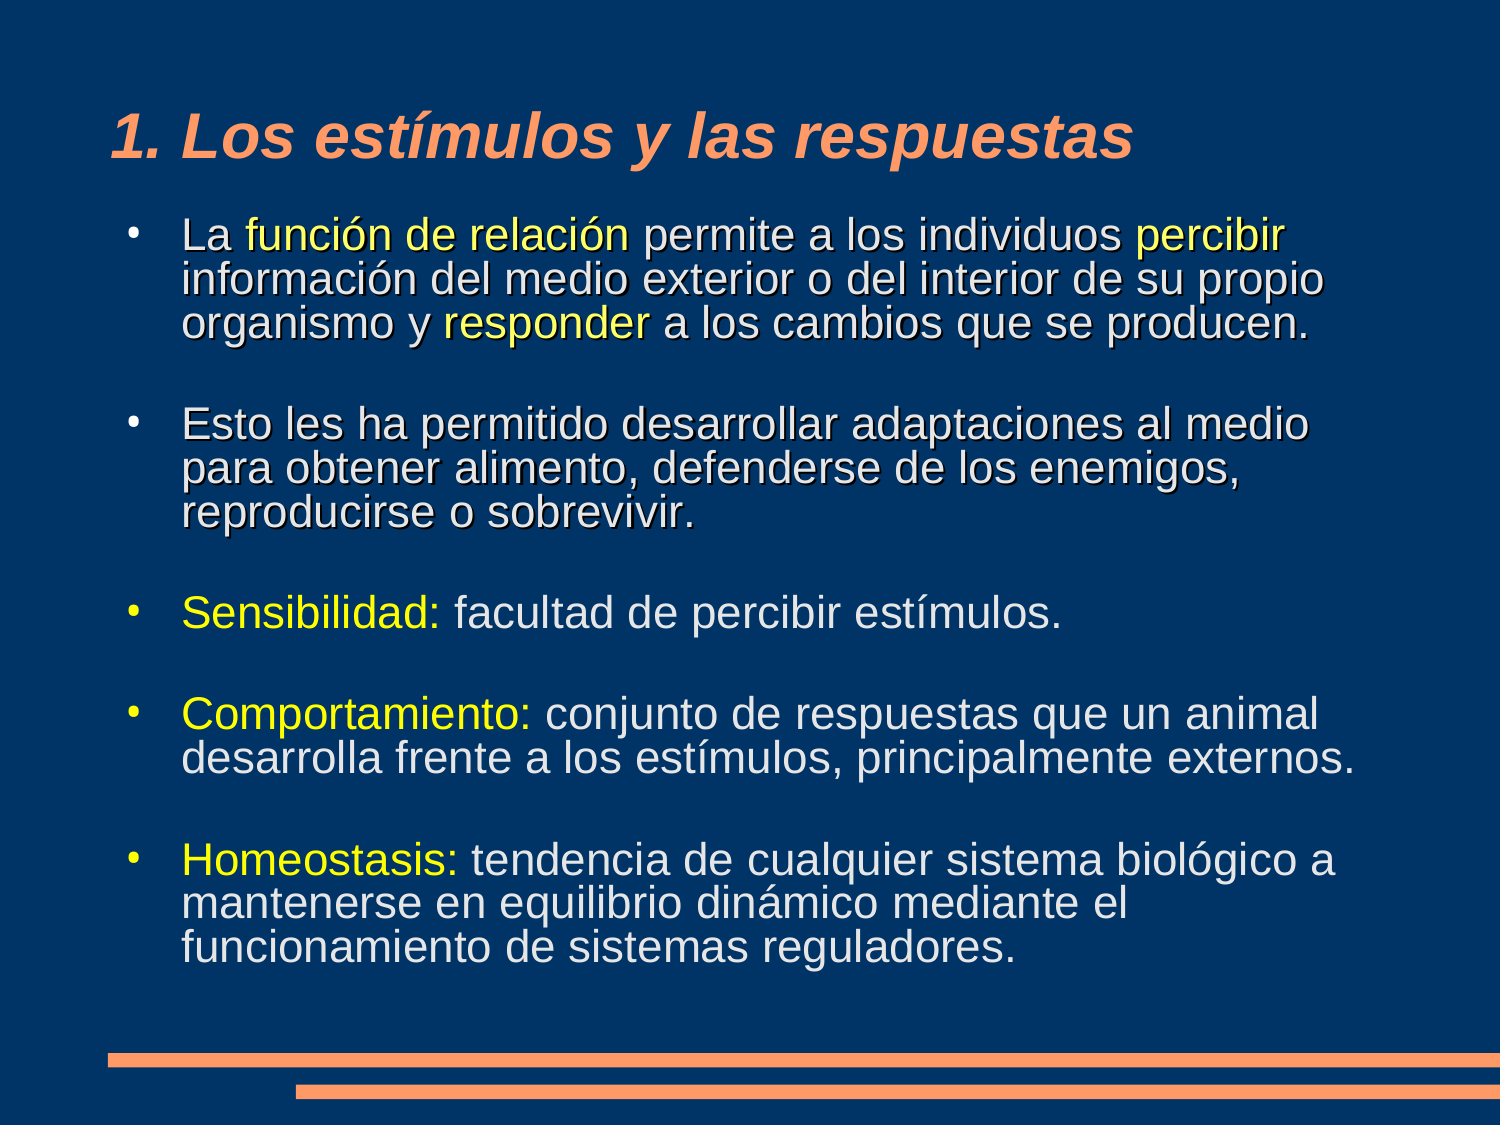

1. Los estímulos y las respuestas
# La función de relación permite a los individuos percibir información del medio exterior o del interior de su propio organismo y responder a los cambios que se producen.
Esto les ha permitido desarrollar adaptaciones al medio para obtener alimento, defenderse de los enemigos, reproducirse o sobrevivir.
Sensibilidad: facultad de percibir estímulos.
Comportamiento: conjunto de respuestas que un animal desarrolla frente a los estímulos, principalmente externos.
Homeostasis: tendencia de cualquier sistema biológico a mantenerse en equilibrio dinámico mediante el funcionamiento de sistemas reguladores.